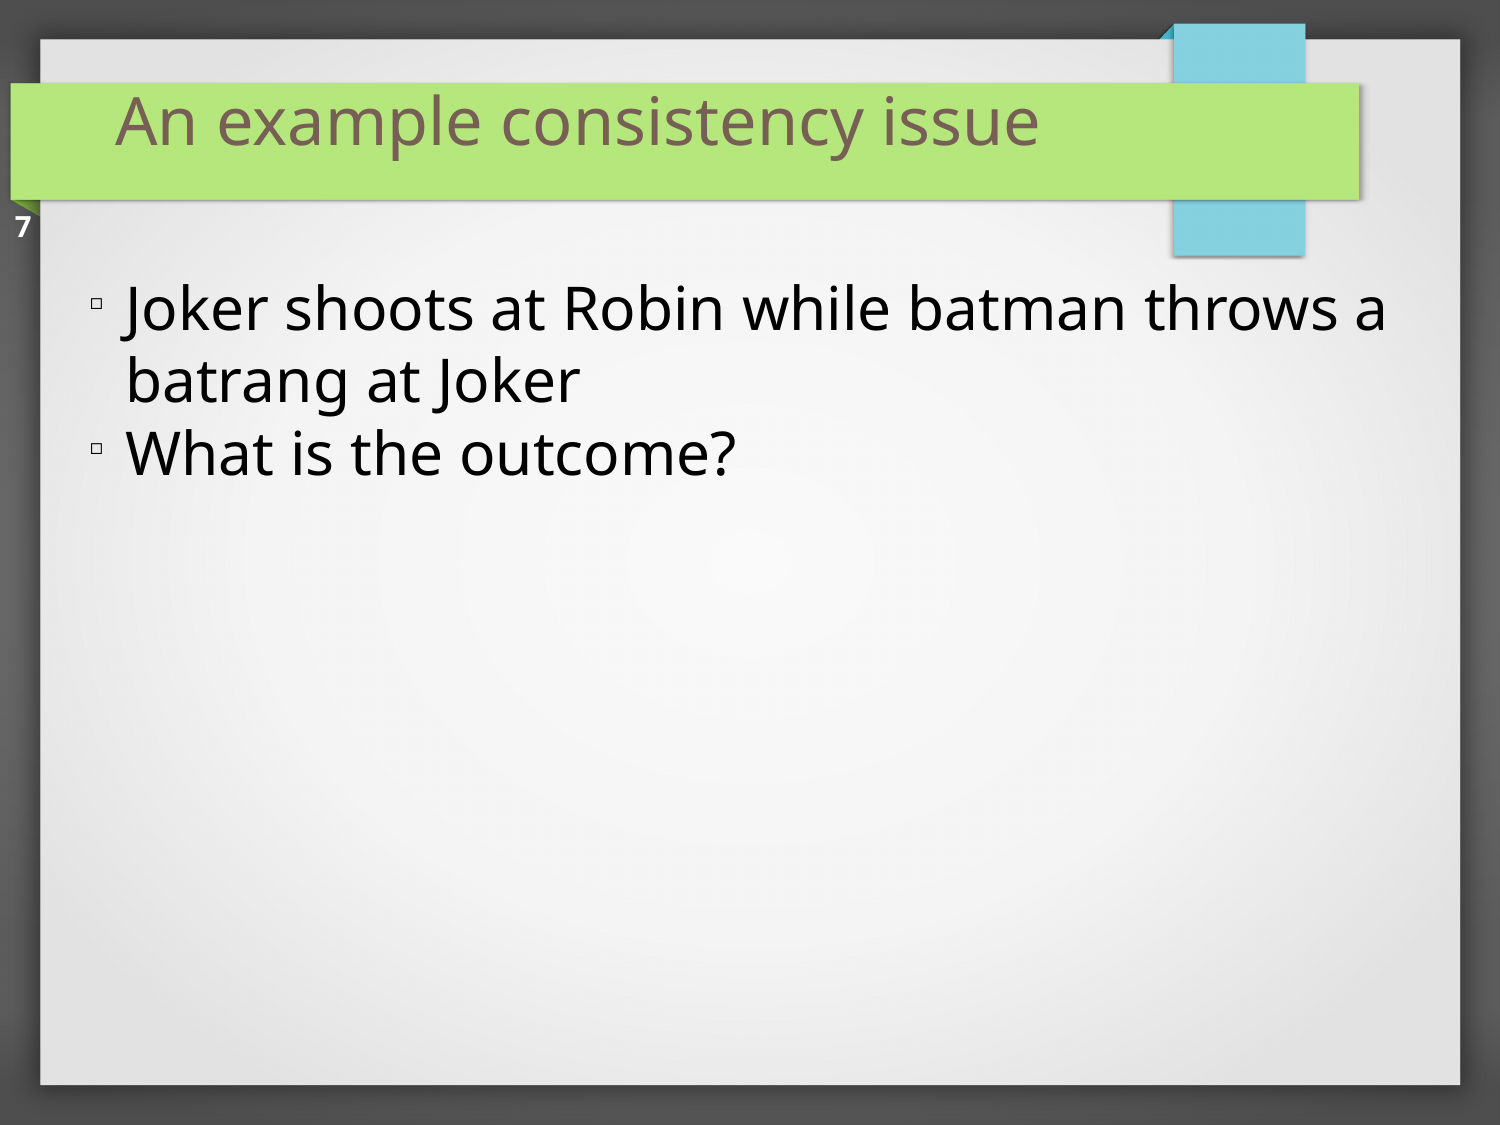

An example consistency issue
Joker shoots at Robin while batman throws a batrang at Joker
What is the outcome?